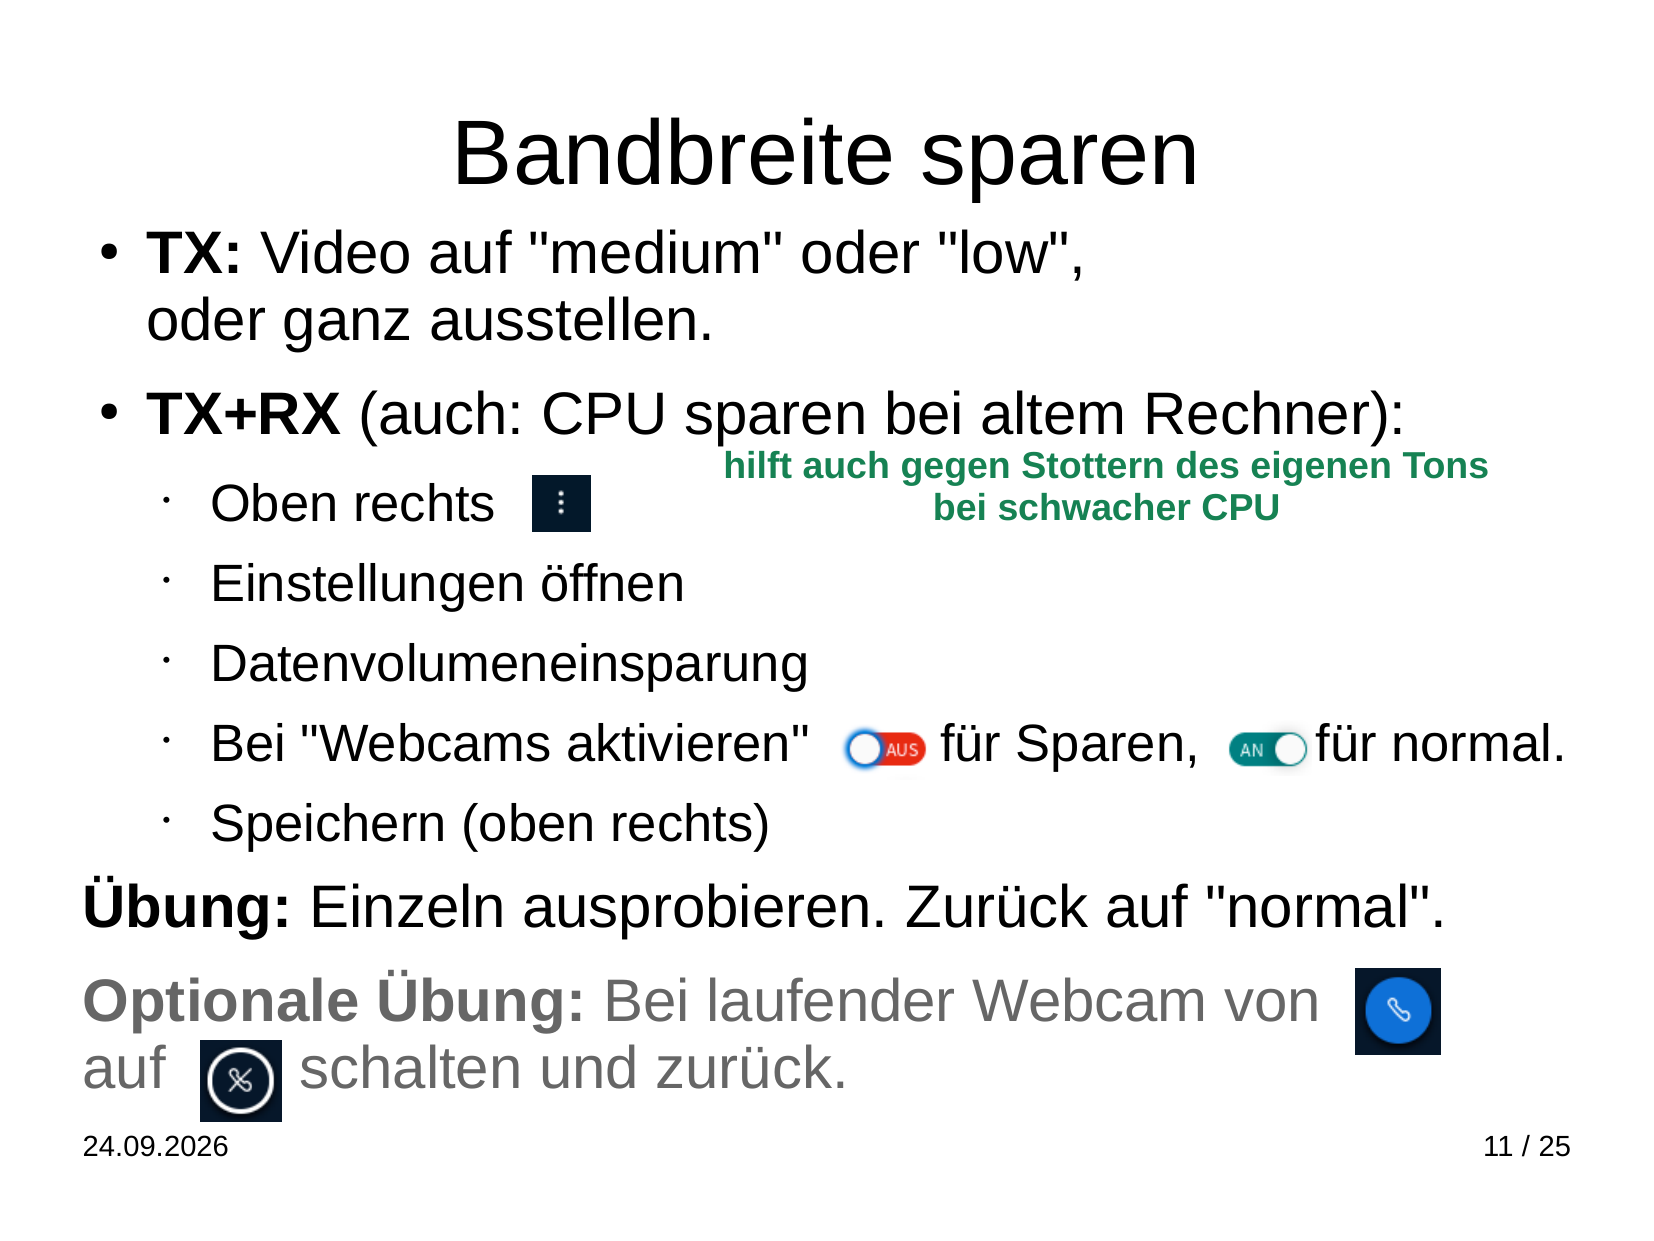

# Bandbreite sparen
TX: Video auf "medium" oder "low",
oder ganz ausstellen.
TX+RX (auch: CPU sparen bei altem Rechner):
Oben rechts
Einstellungen öffnen
Datenvolumeneinsparung
Bei "Webcams aktivieren" für Sparen, für normal.
Speichern (oben rechts)
Übung: Einzeln ausprobieren. Zurück auf "normal".
Optionale Übung: Bei laufender Webcam von
auf schalten und zurück.
hilft auch gegen Stottern des eigenen Tons
bei schwacher CPU